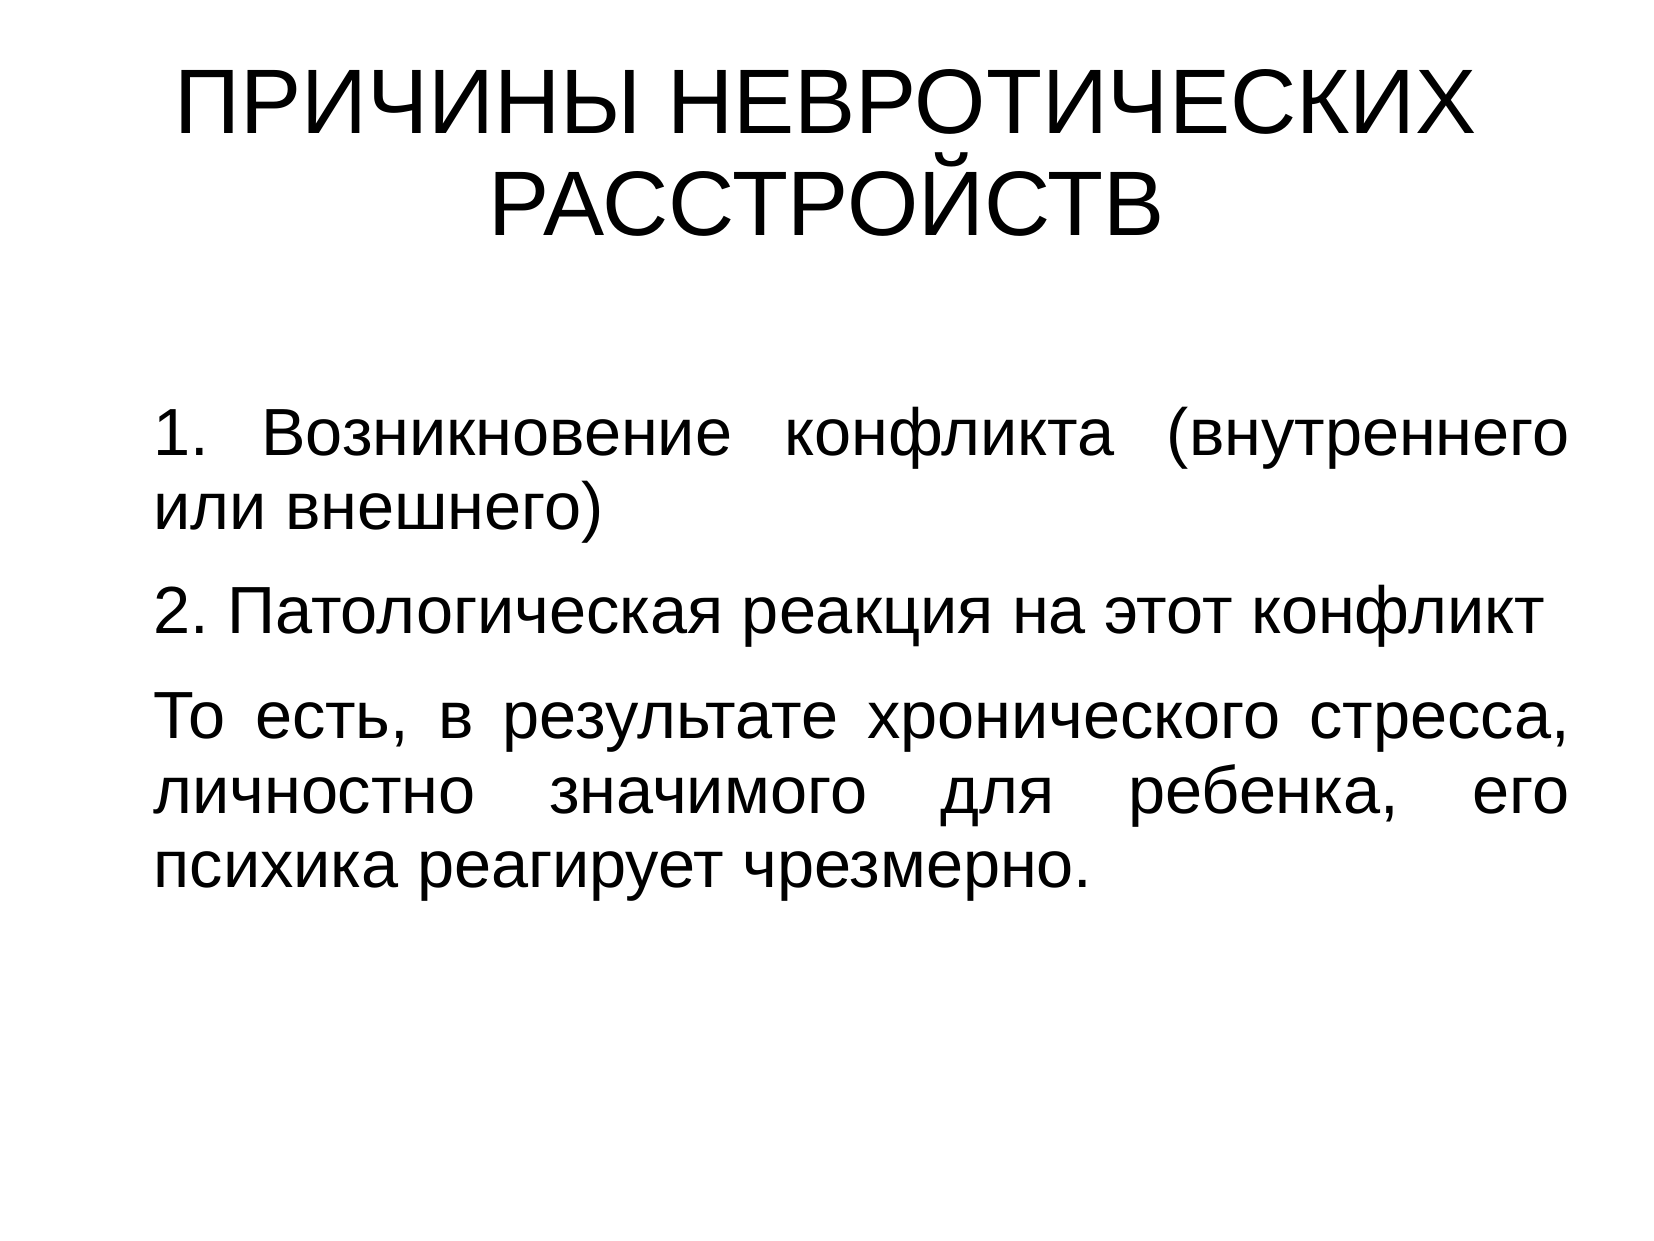

# ПРИЧИНЫ НЕВРОТИЧЕСКИХ РАССТРОЙСТВ
1. Возникновение конфликта (внутреннего или внешнего)
2. Патологическая реакция на этот конфликт
То есть, в результате хронического стресса, личностно значимого для ребенка, его психика реагирует чрезмерно.